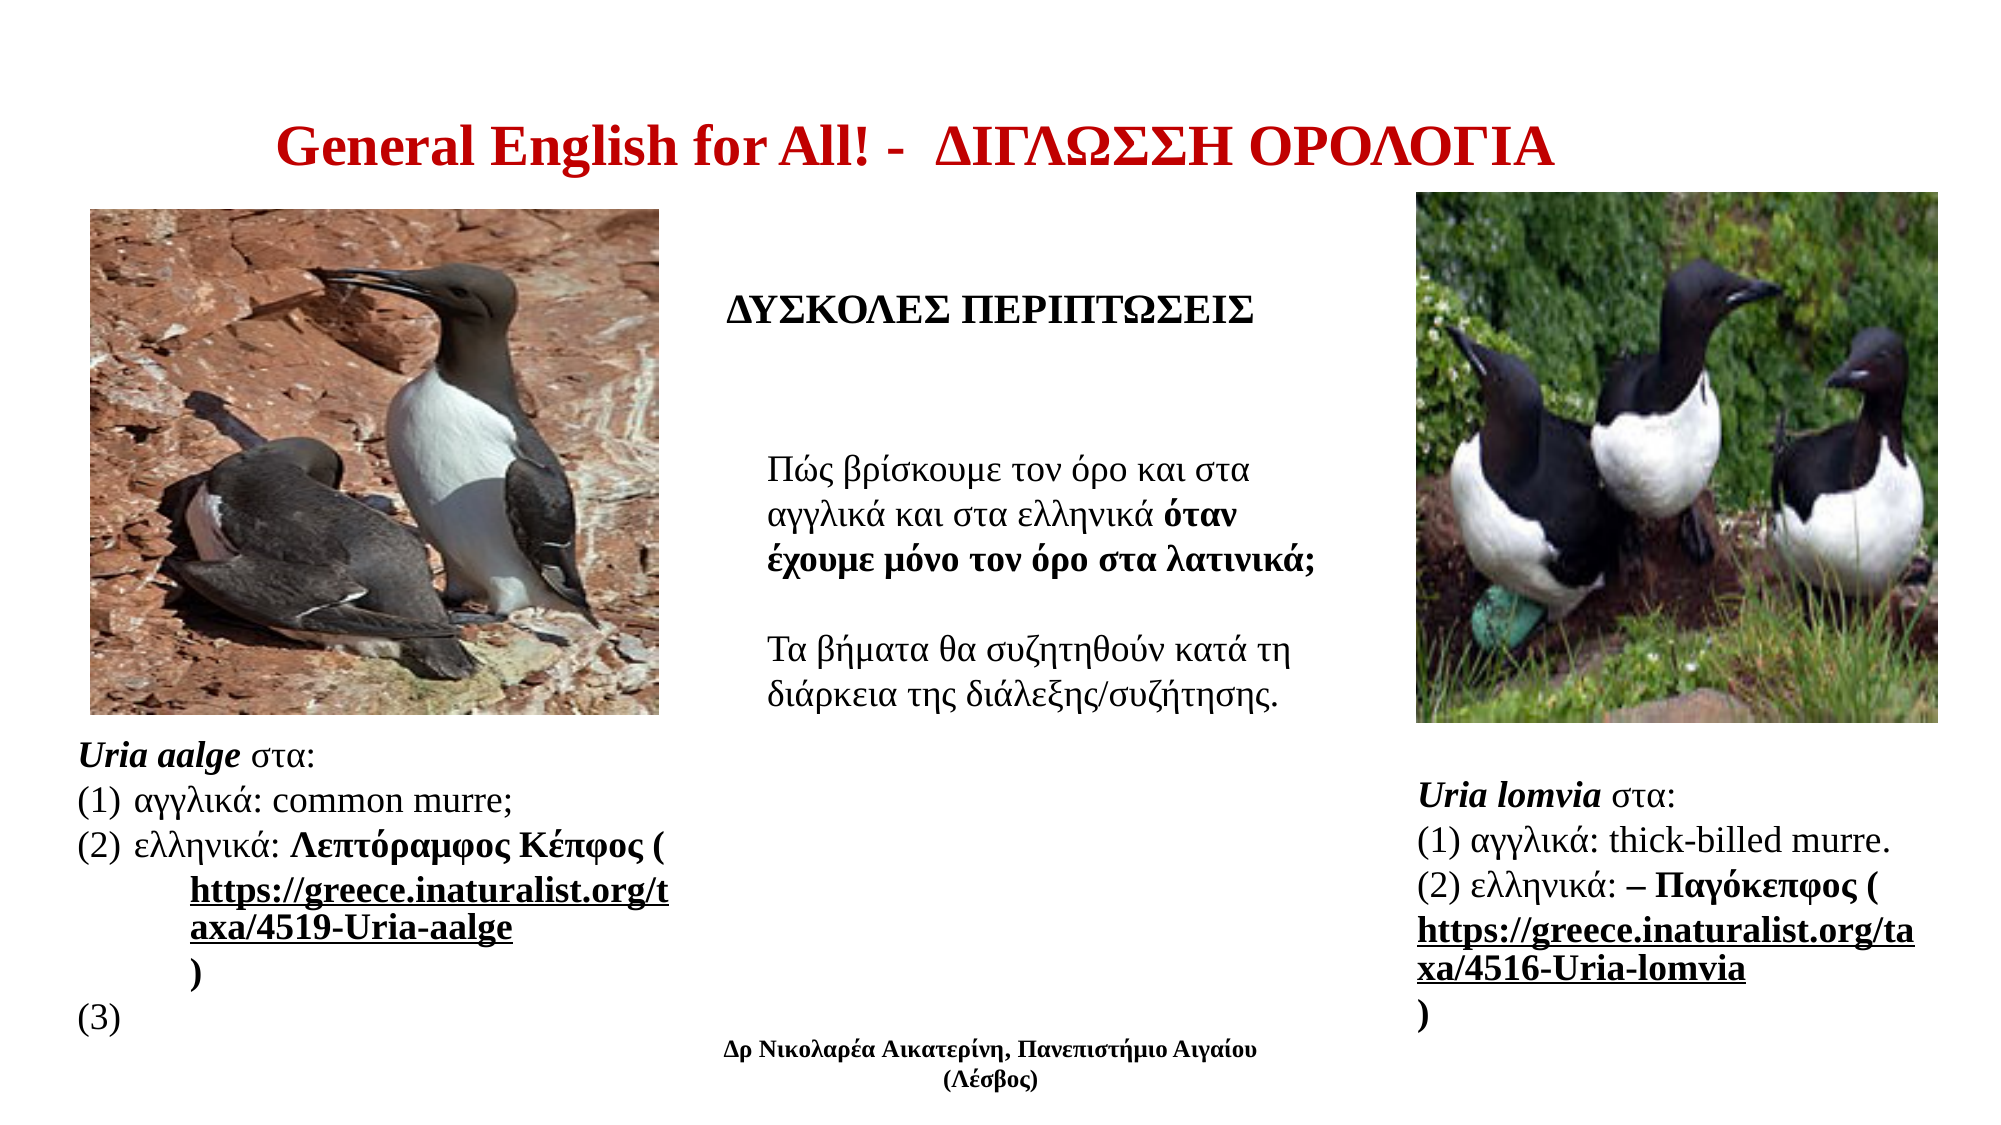

General English for All! - ΔΙΓΛΩΣΣΗ ΟΡΟΛΟΓΙΑ
ΔΥΣΚΟΛΕΣ ΠΕΡΙΠΤΩΣΕΙΣ
Πώς βρίσκουμε τον όρο και στα αγγλικά και στα ελληνικά όταν έχουμε μόνο τον όρο στα λατινικά;
Τα βήματα θα συζητηθούν κατά τη διάρκεια της διάλεξης/συζήτησης.
Uria aalge στα:
αγγλικά: common murre;
ελληνικά: Λεπτόραμφος Κέπφος (https://greece.inaturalist.org/taxa/4519-Uria-aalge)
Uria lomvia στα:
(1) αγγλικά: thick-billed murre. (2) ελληνικά: – Παγόκεπφος (https://greece.inaturalist.org/taxa/4516-Uria-lomvia)
Δρ Νικολαρέα Αικατερίνη, Πανεπιστήμιο Αιγαίου
(Λέσβος)